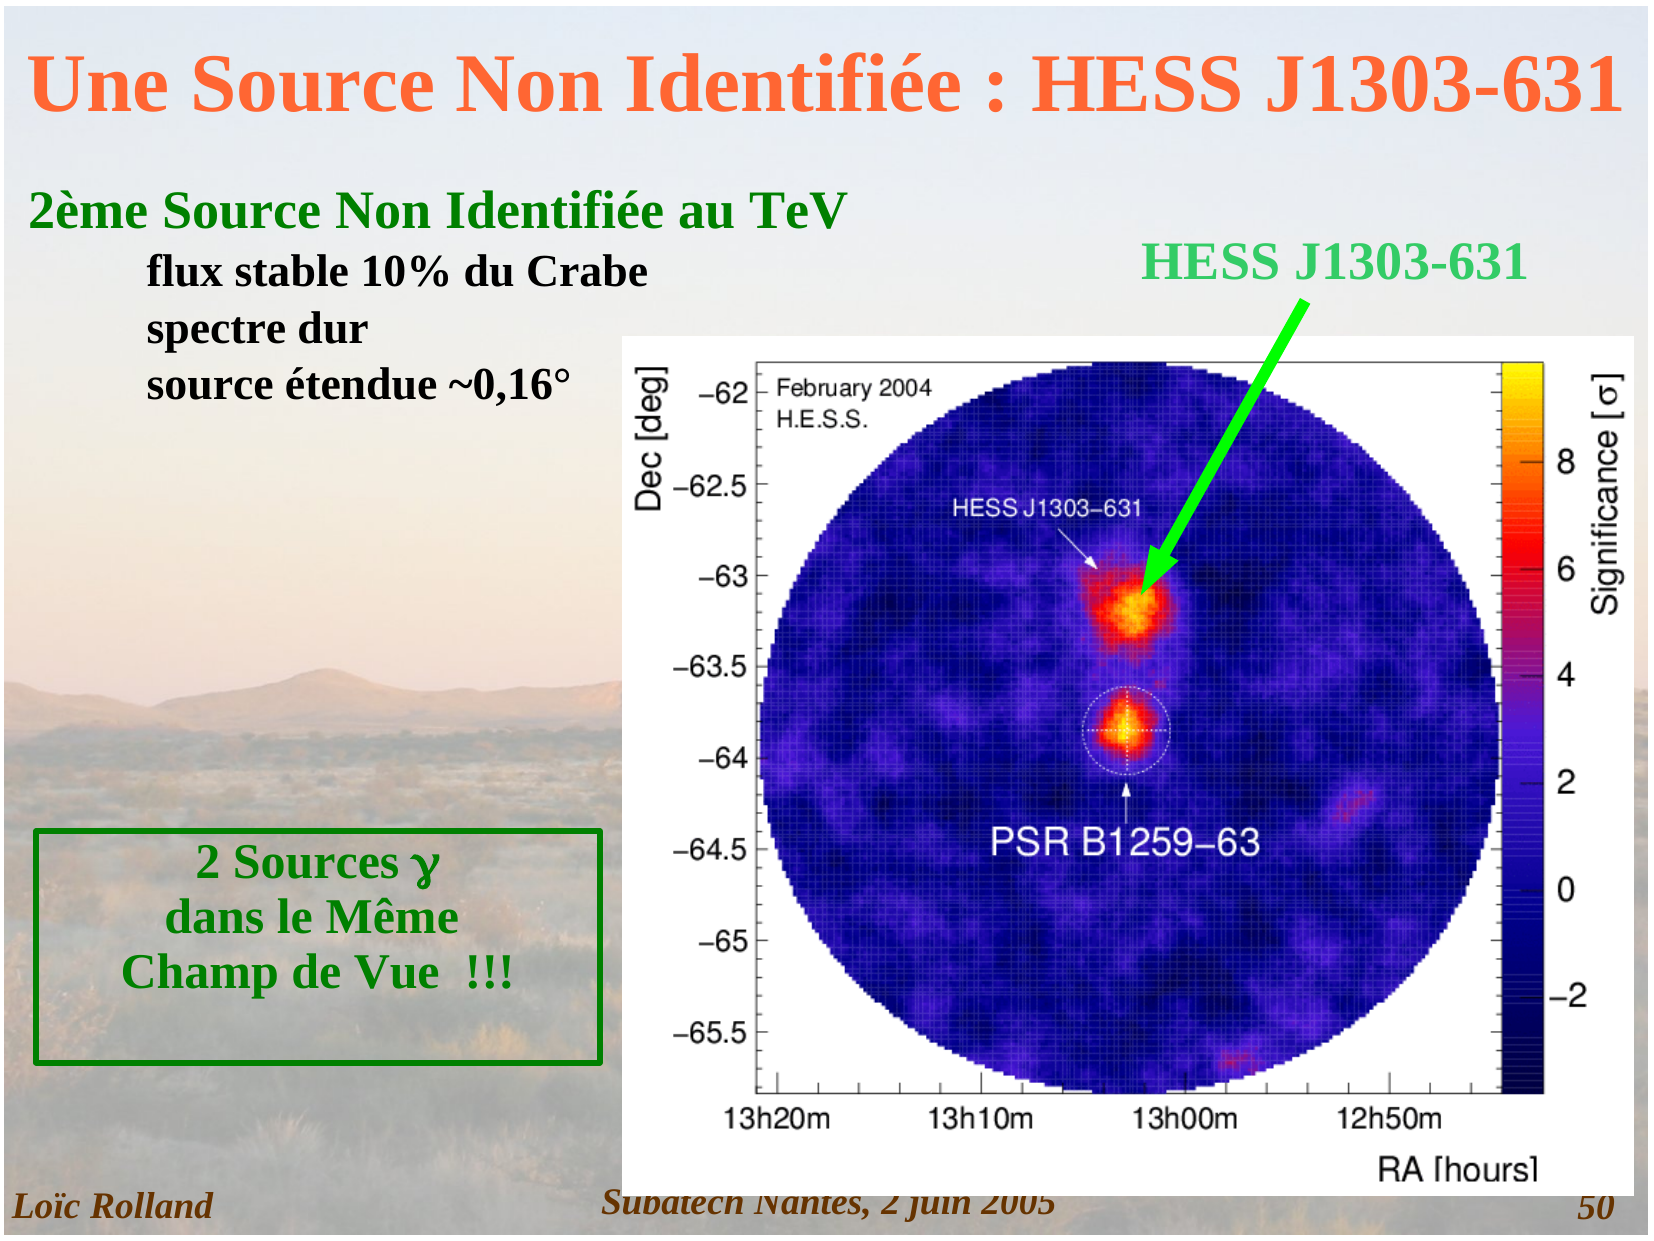

# Une Source Non Identifiée : HESS J1303-631
2ème Source Non Identifiée au TeV
flux stable 10% du Crabe
spectre dur
source étendue ~0,16°
HESS J1303-631
2 Sources 
dans le Même
Champ de Vue !!!